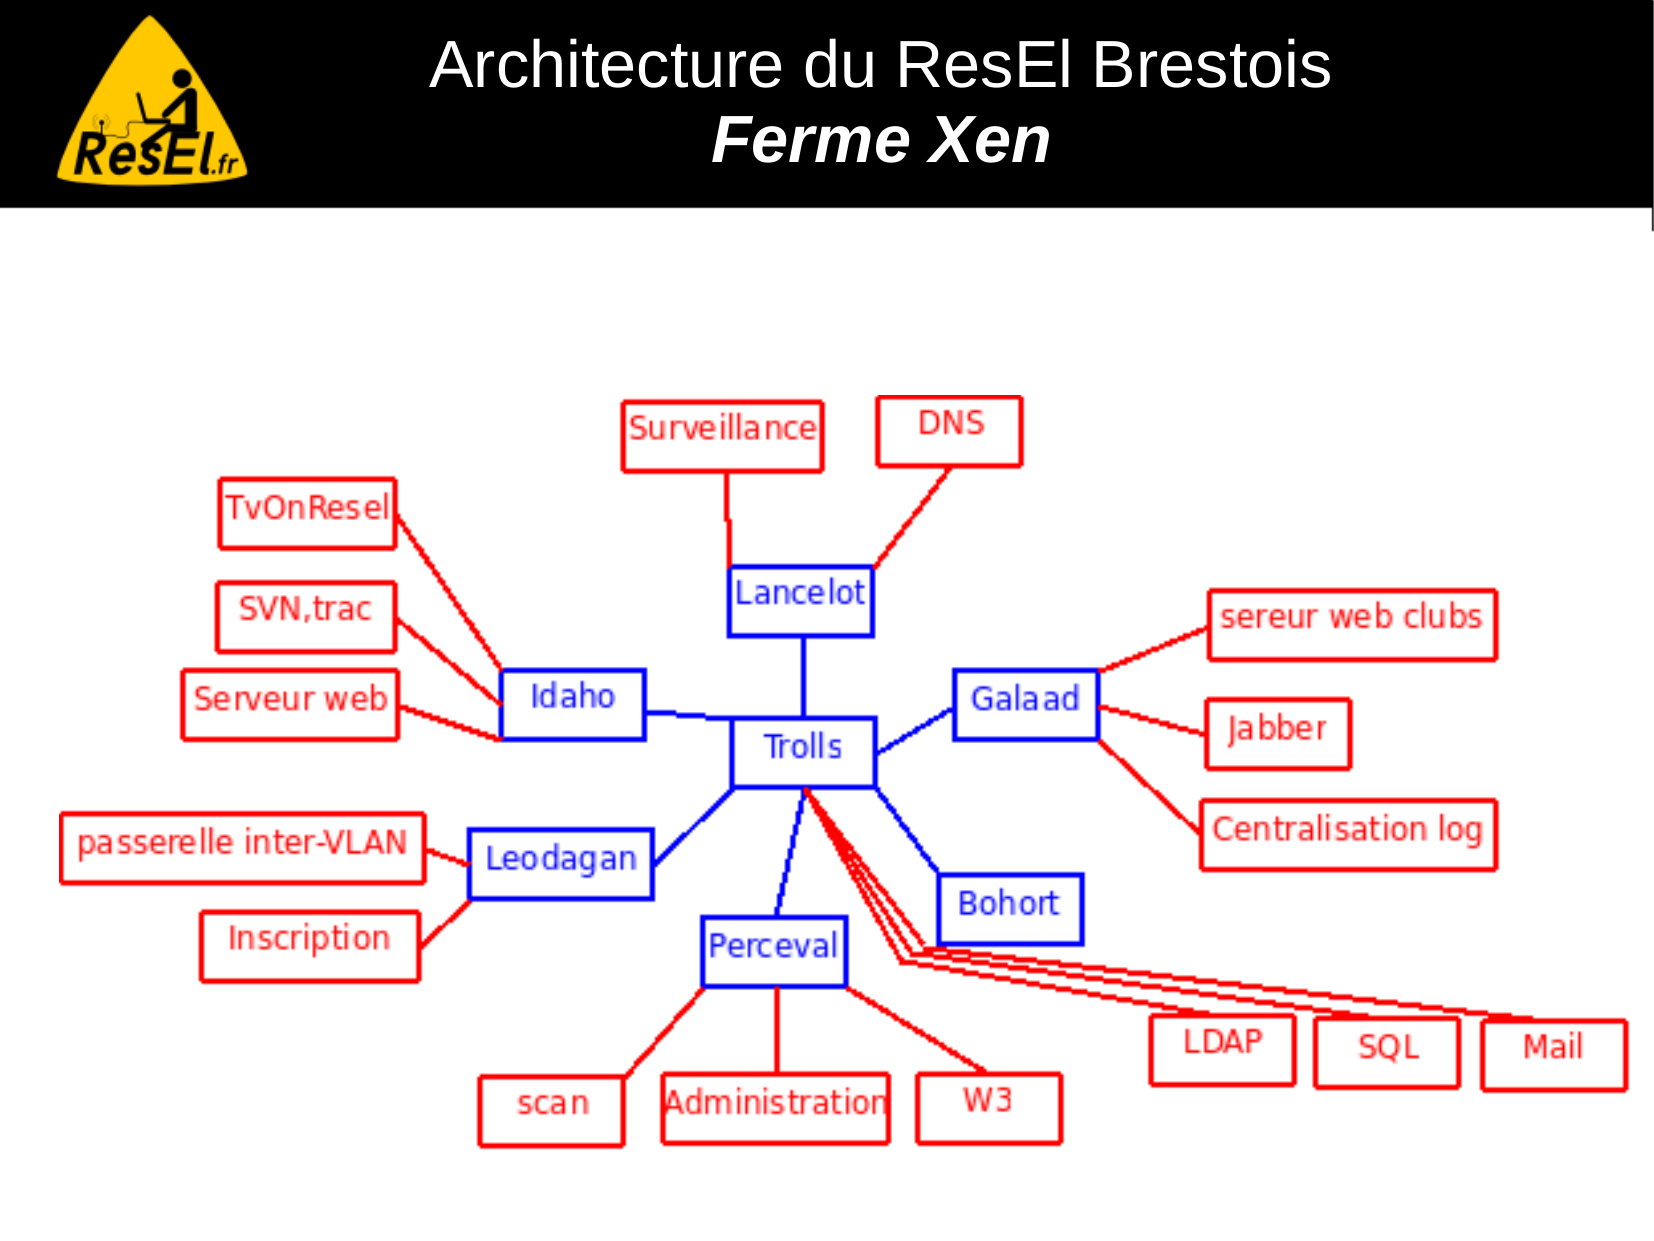

# Architecture du ResEl Brestois Ferme Xen